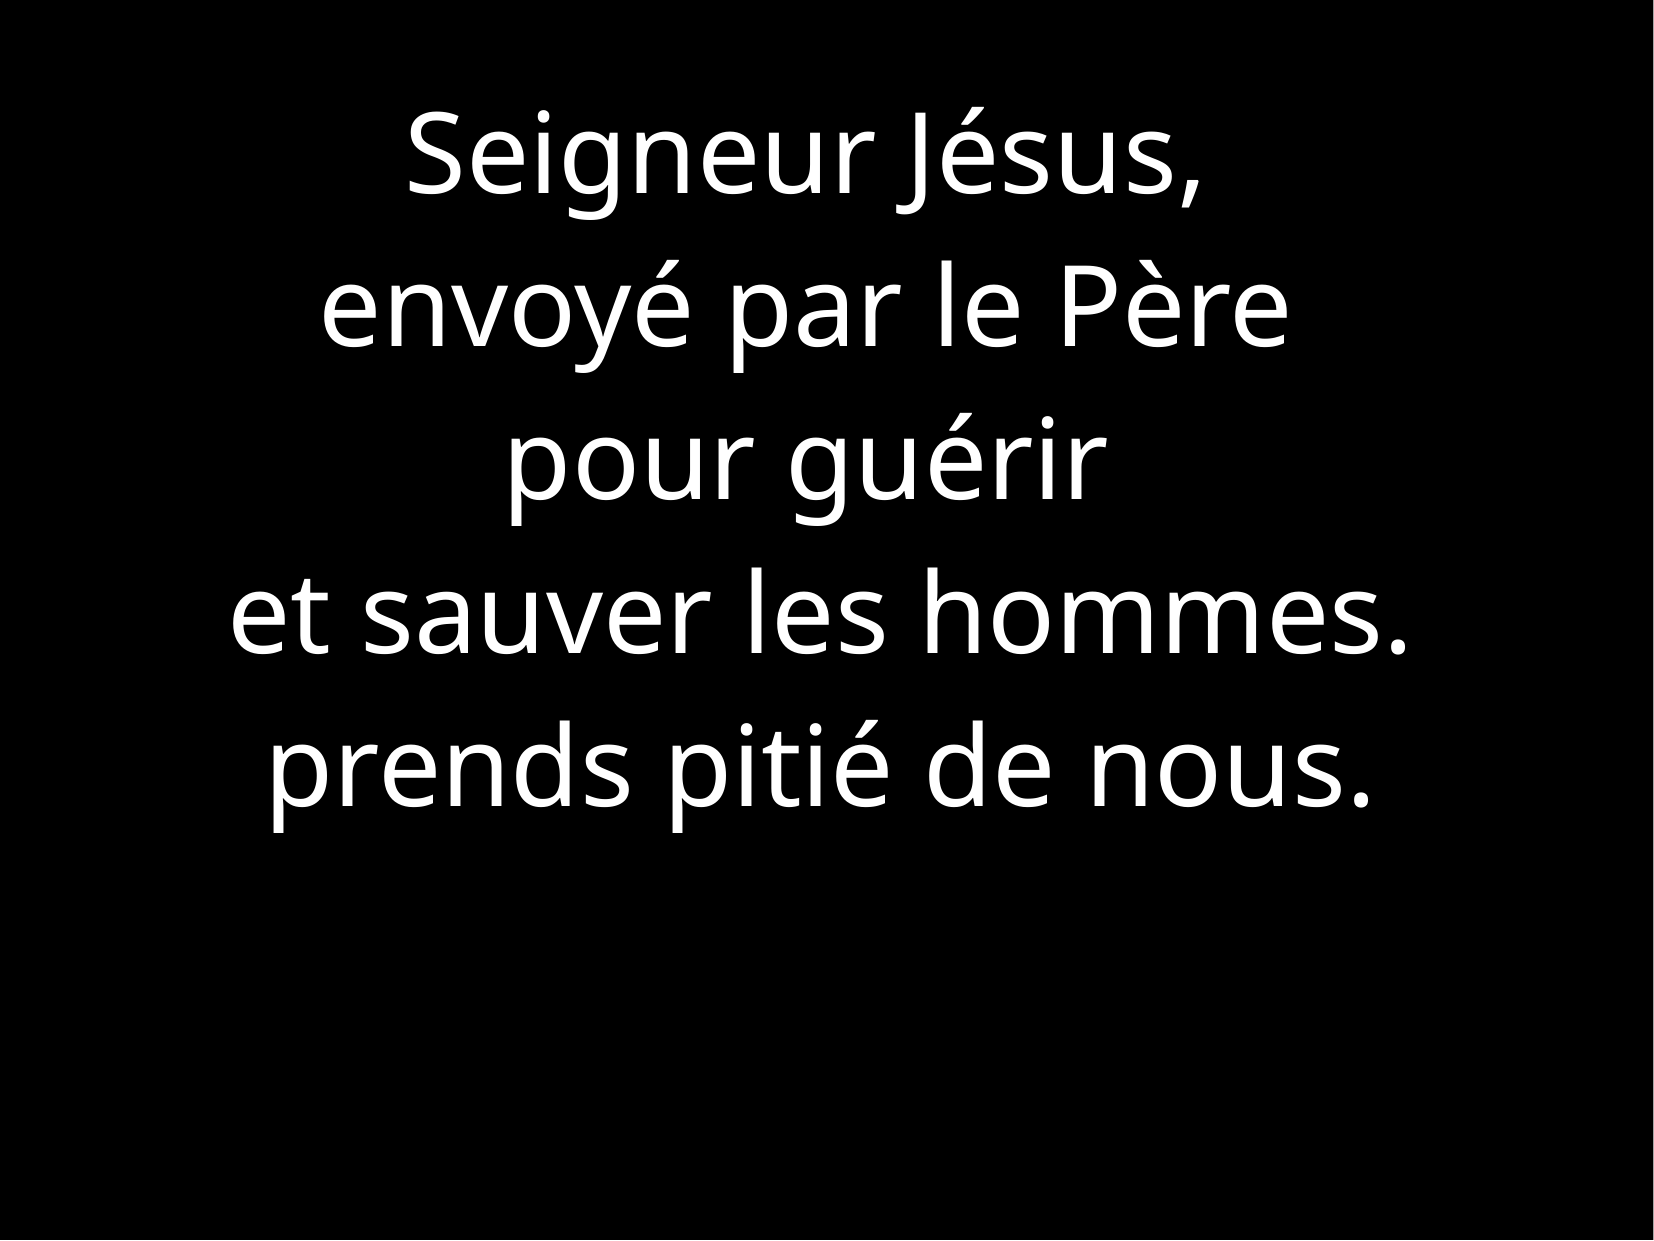

# Seigneur Jésus,
envoyé par le Père
pour guérir
et sauver les hommes.
prends pitié de nous.